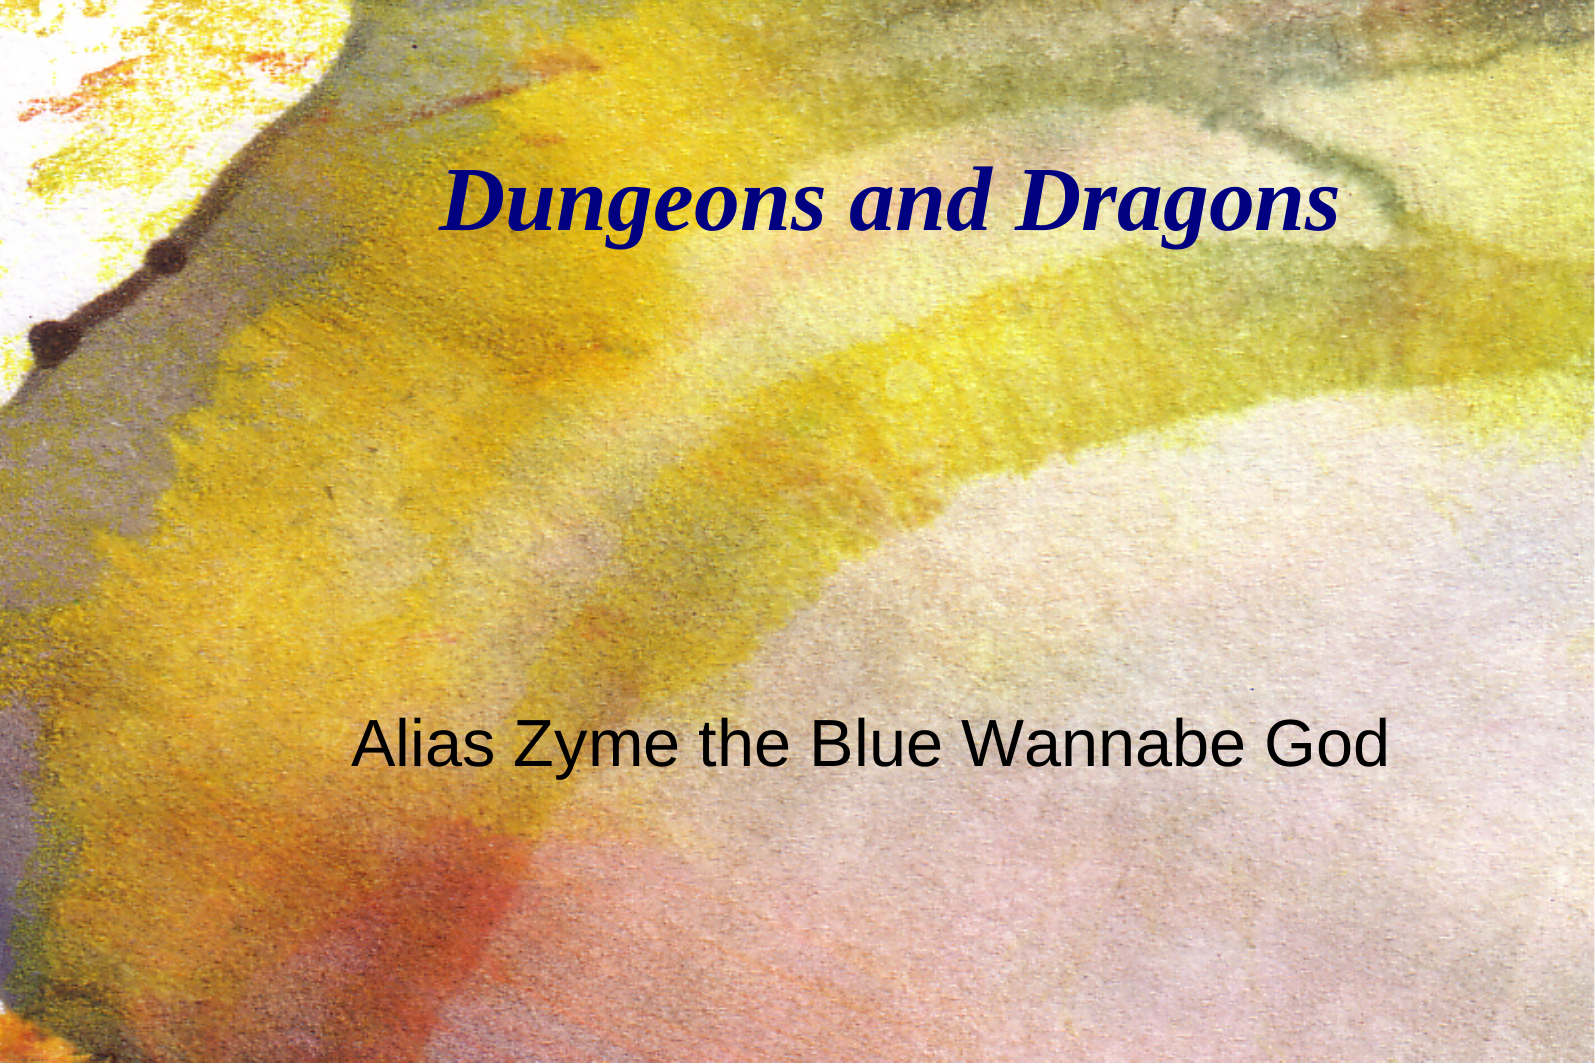

Alias Zyme the Blue Wannabe God
# Dungeons and Dragons